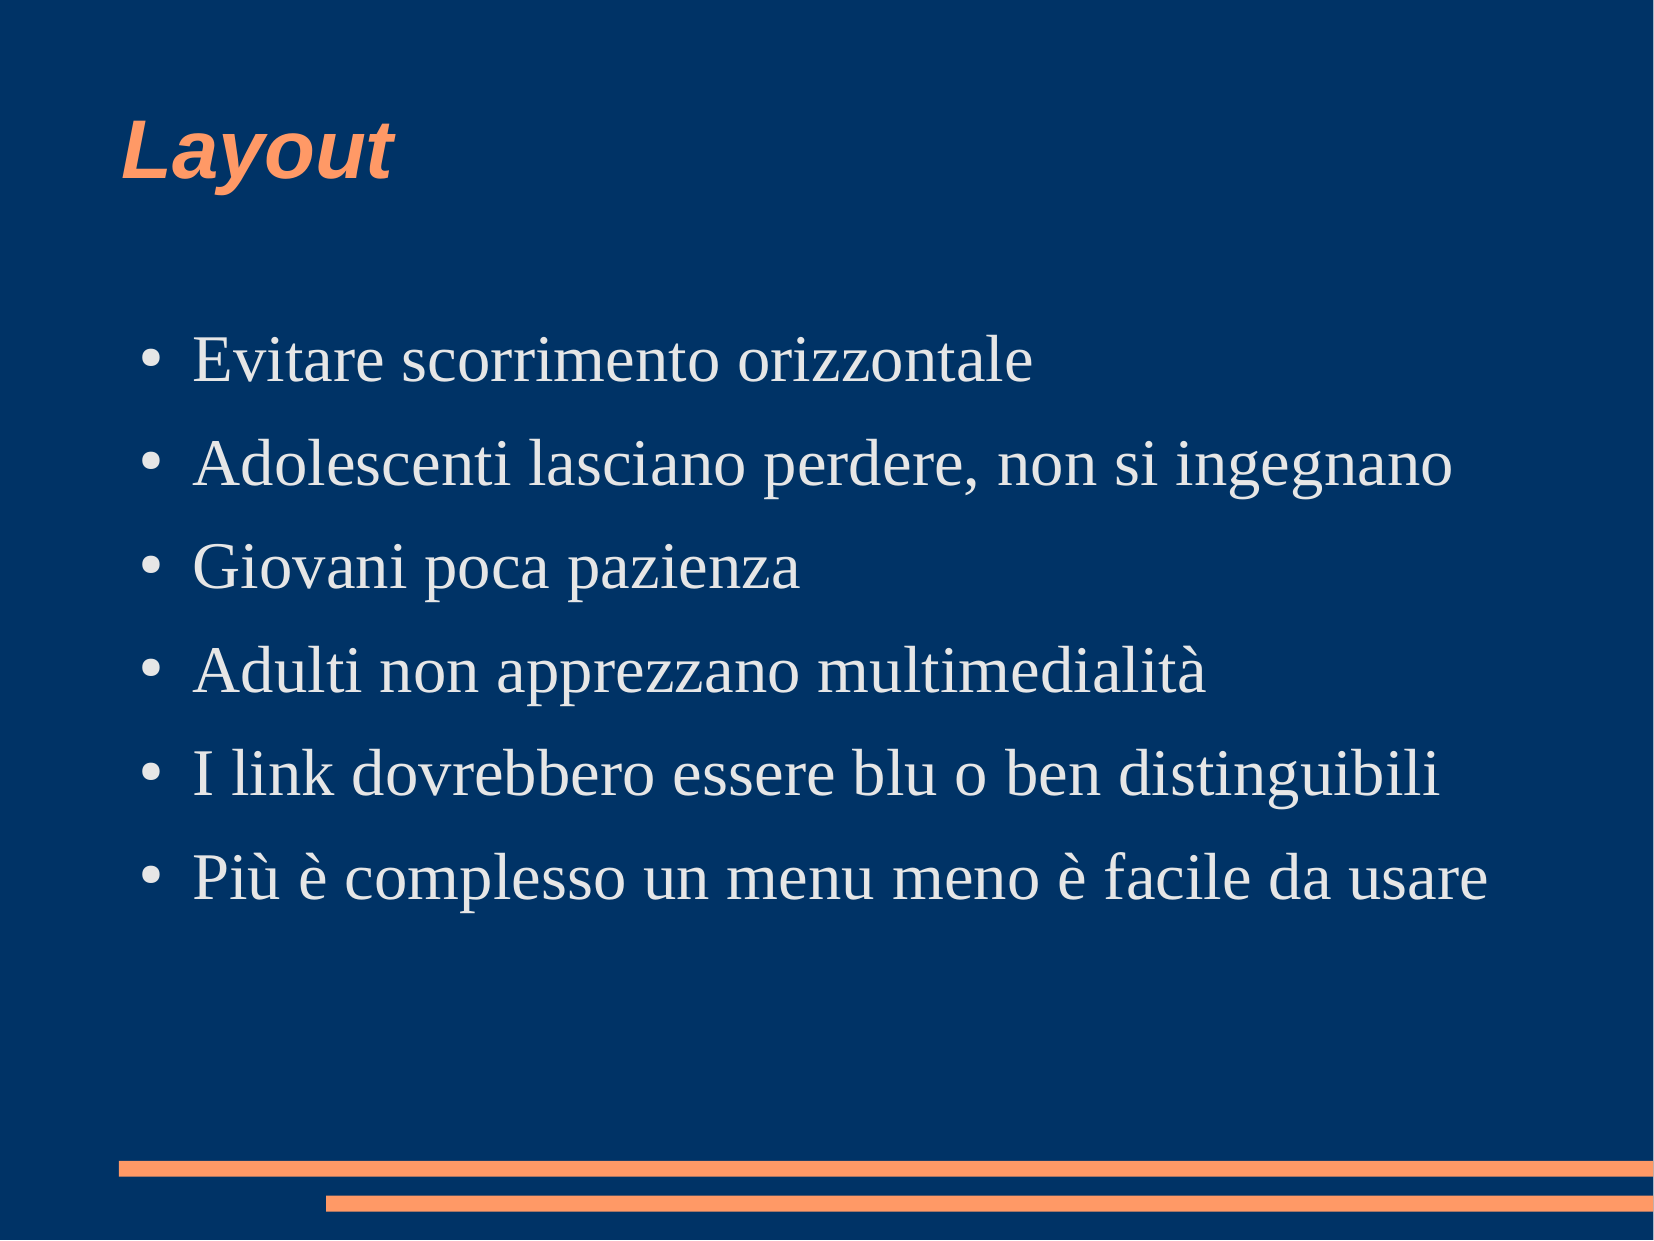

# Layout
Evitare scorrimento orizzontale
Adolescenti lasciano perdere, non si ingegnano
Giovani poca pazienza
Adulti non apprezzano multimedialità
I link dovrebbero essere blu o ben distinguibili
Più è complesso un menu meno è facile da usare